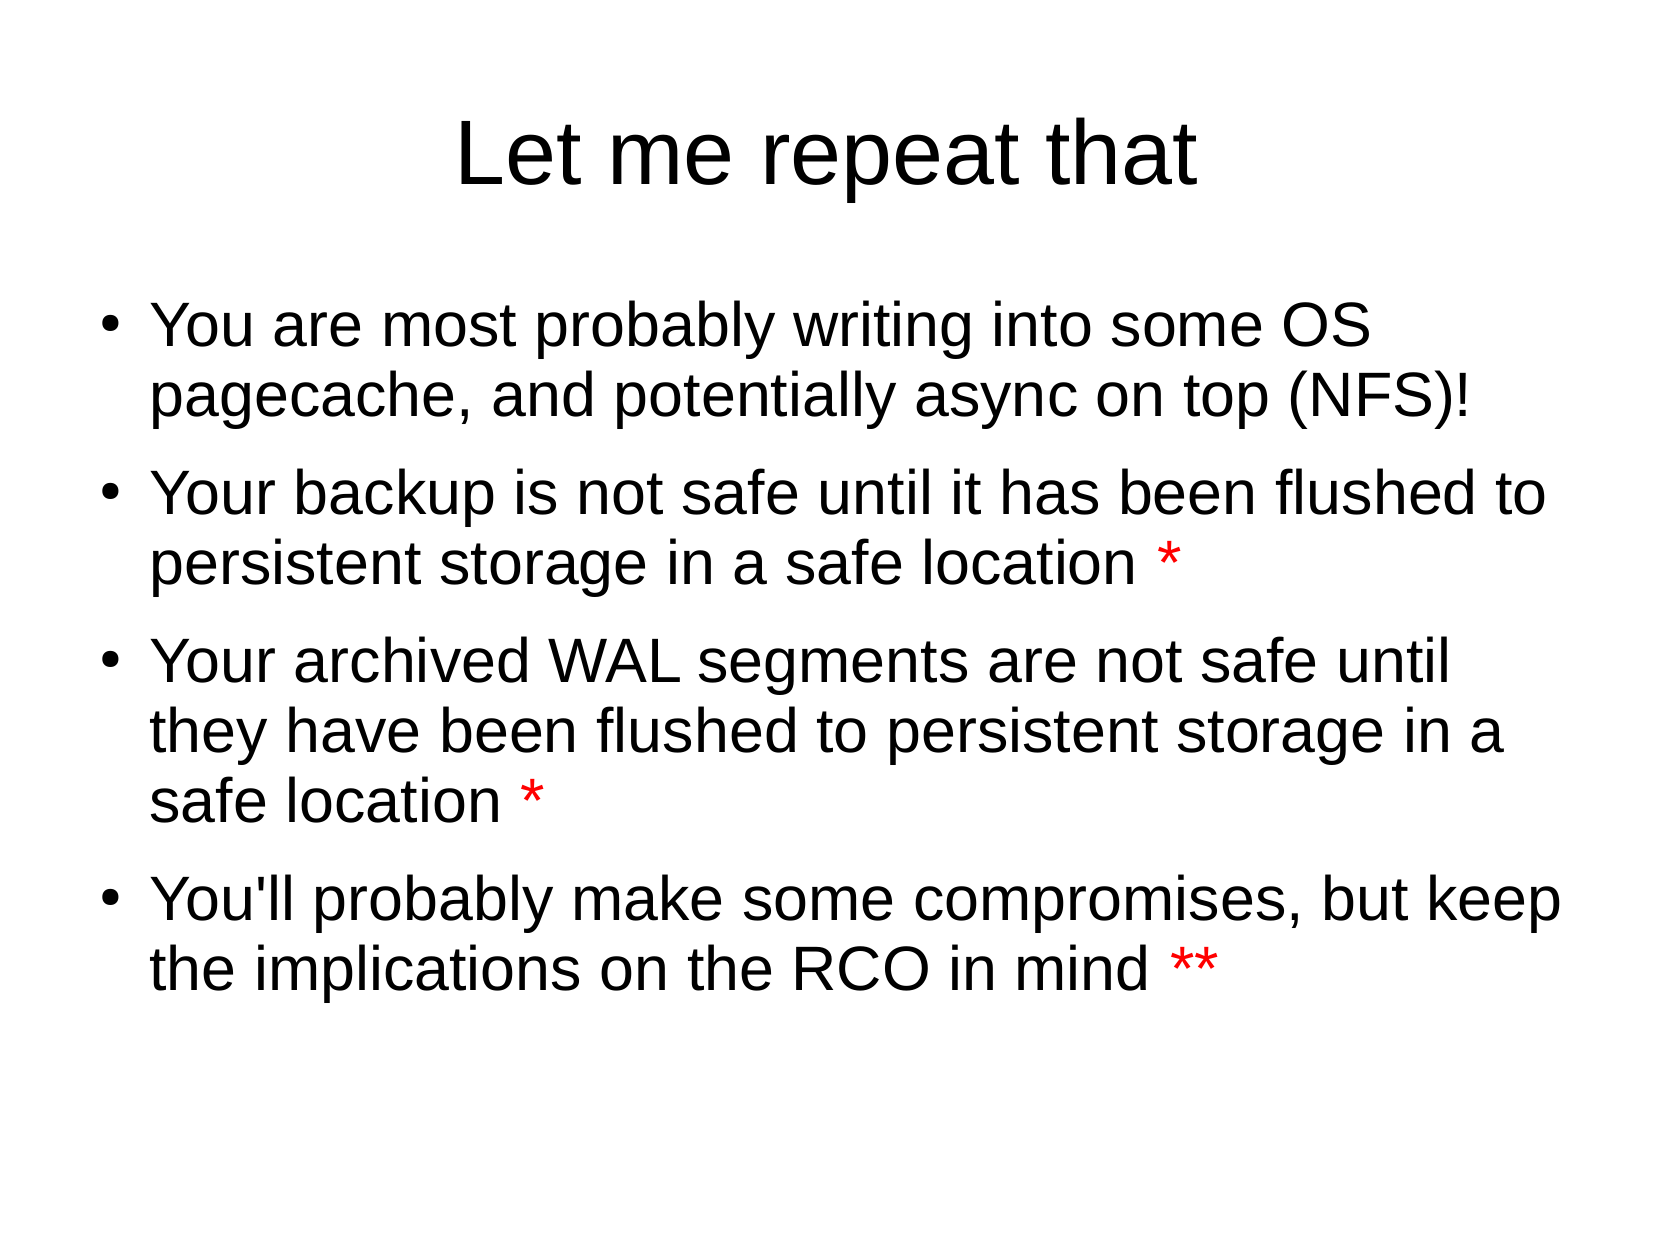

# Let me repeat that
You are most probably writing into some OS pagecache, and potentially async on top (NFS)!
Your backup is not safe until it has been flushed to persistent storage in a safe location *
Your archived WAL segments are not safe until they have been flushed to persistent storage in a safe location *
You'll probably make some compromises, but keep the implications on the RCO in mind **